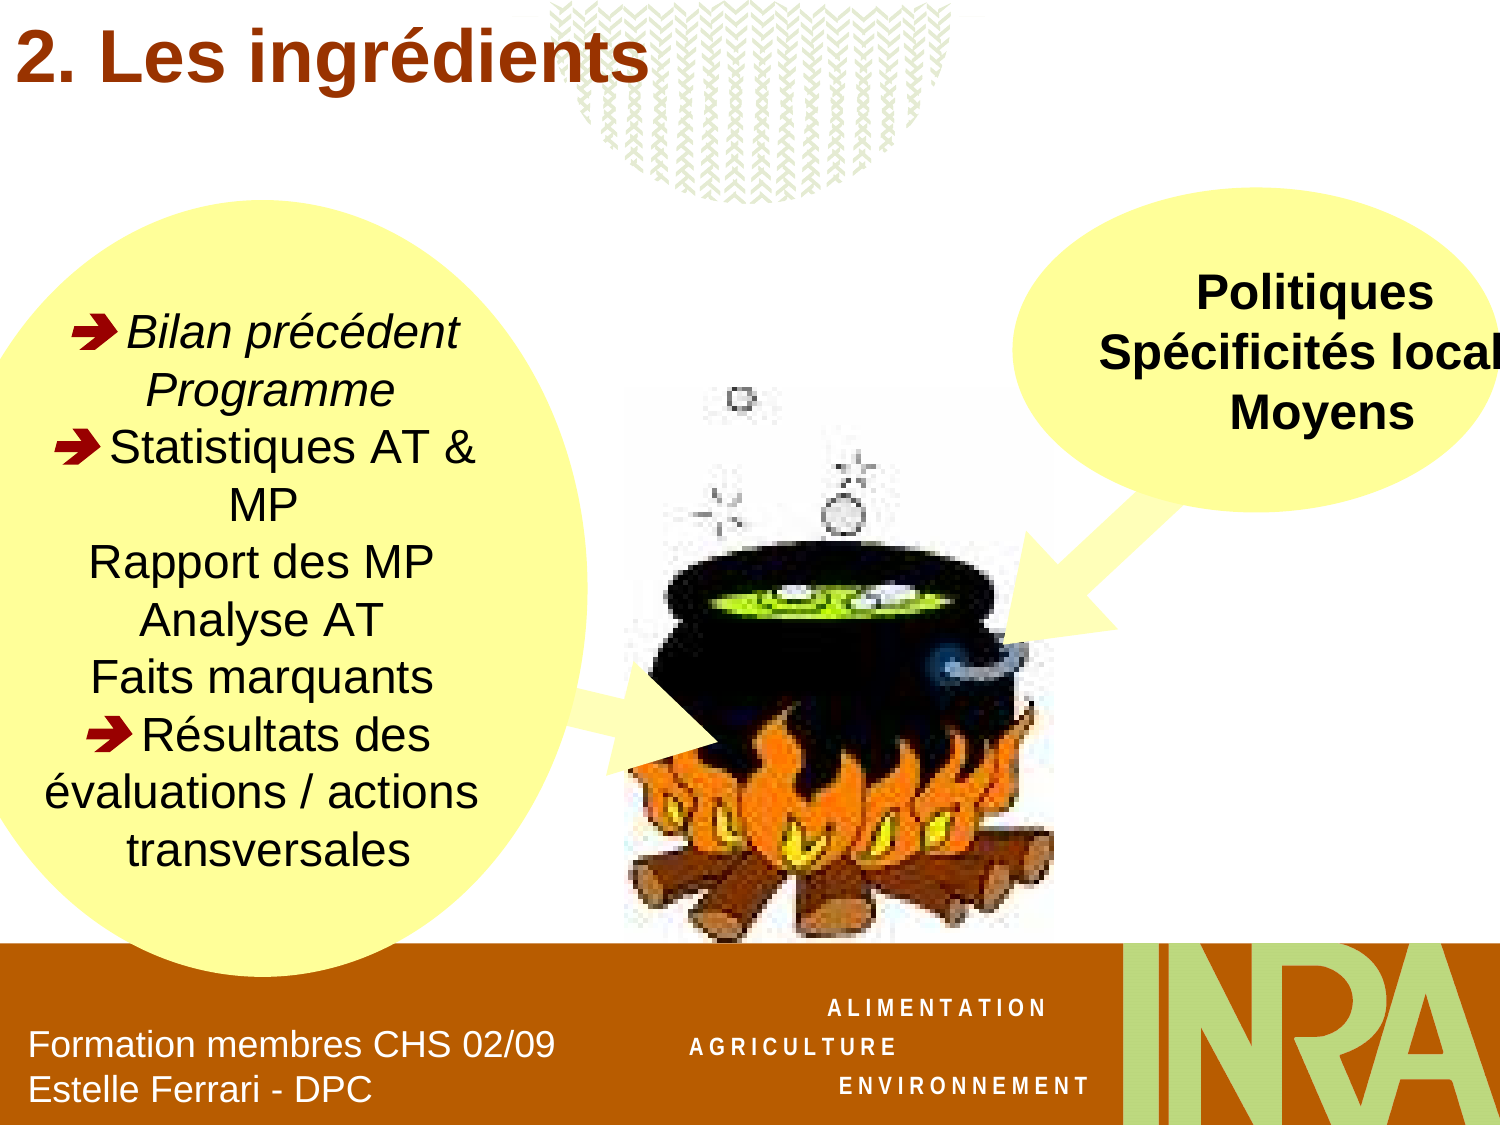

2. Les ingrédients
Politiques
Spécificités locales
Moyens
 Bilan précédent Programme
 Statistiques AT & MP
Rapport des MP
Analyse AT
Faits marquants
 Résultats des
évaluations / actions
 transversales